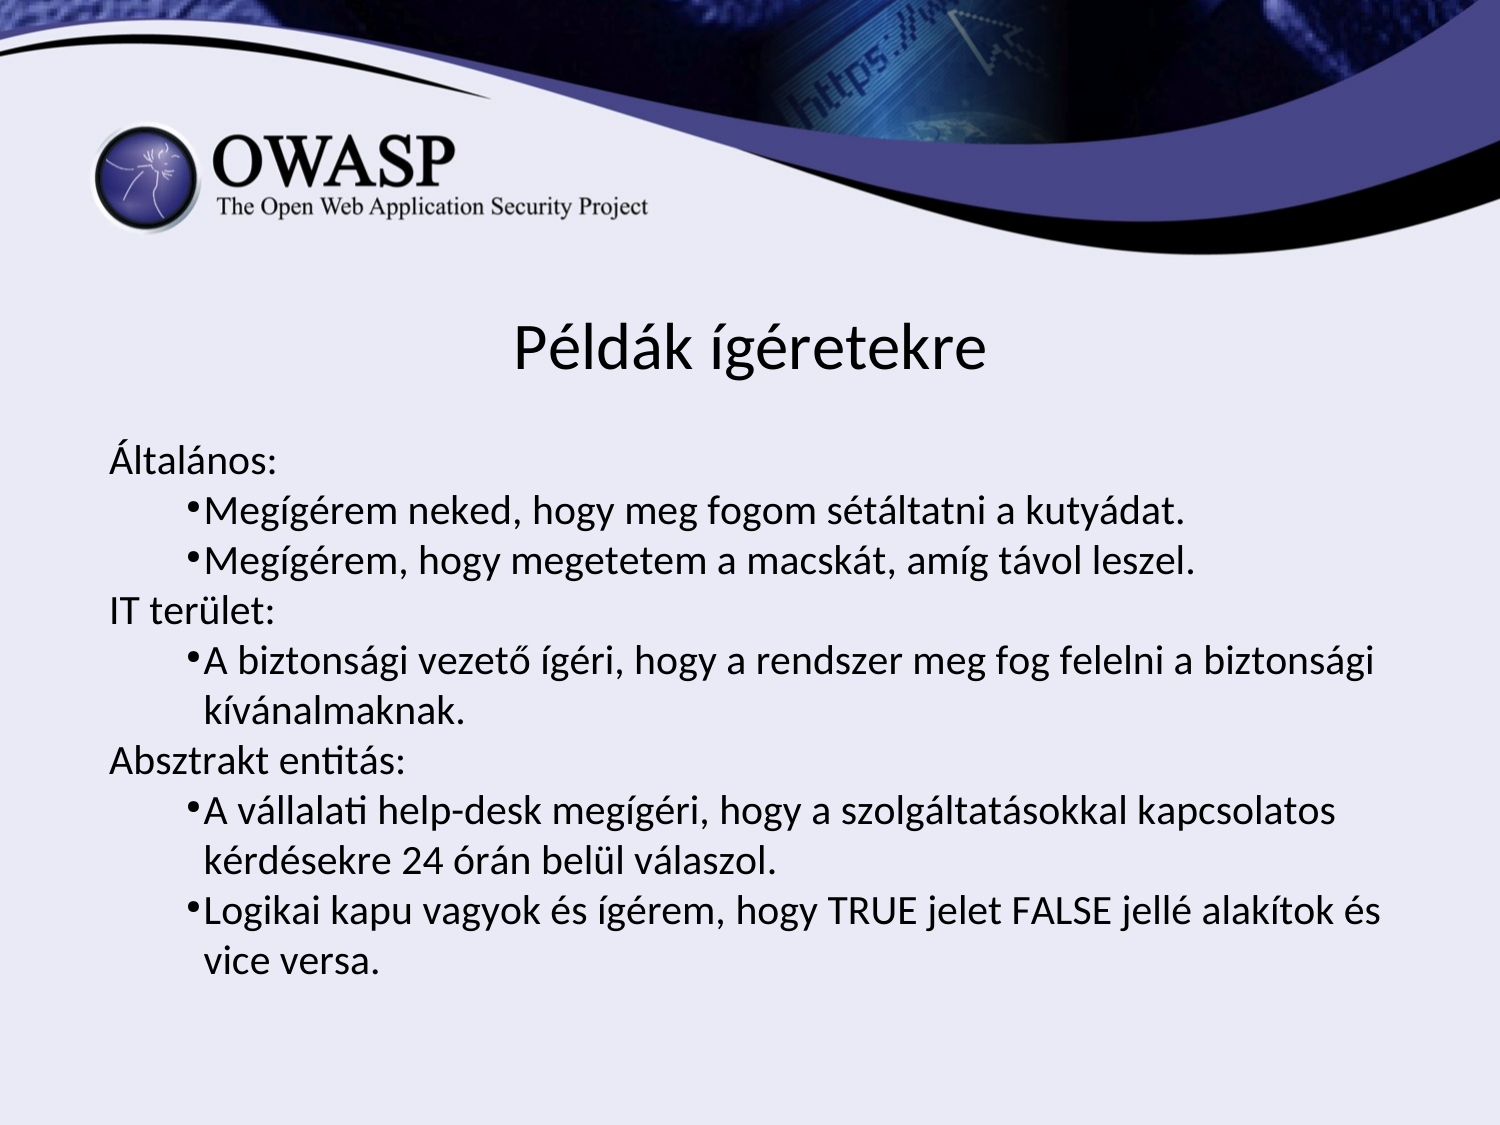

Példák ígéretekre
Általános:
Megígérem neked, hogy meg fogom sétáltatni a kutyádat.
Megígérem, hogy megetetem a macskát, amíg távol leszel.
IT terület:
A biztonsági vezető ígéri, hogy a rendszer meg fog felelni a biztonsági kívánalmaknak.
Absztrakt entitás:
A vállalati help-desk megígéri, hogy a szolgáltatásokkal kapcsolatos kérdésekre 24 órán belül válaszol.
Logikai kapu vagyok és ígérem, hogy TRUE jelet FALSE jellé alakítok és vice versa.